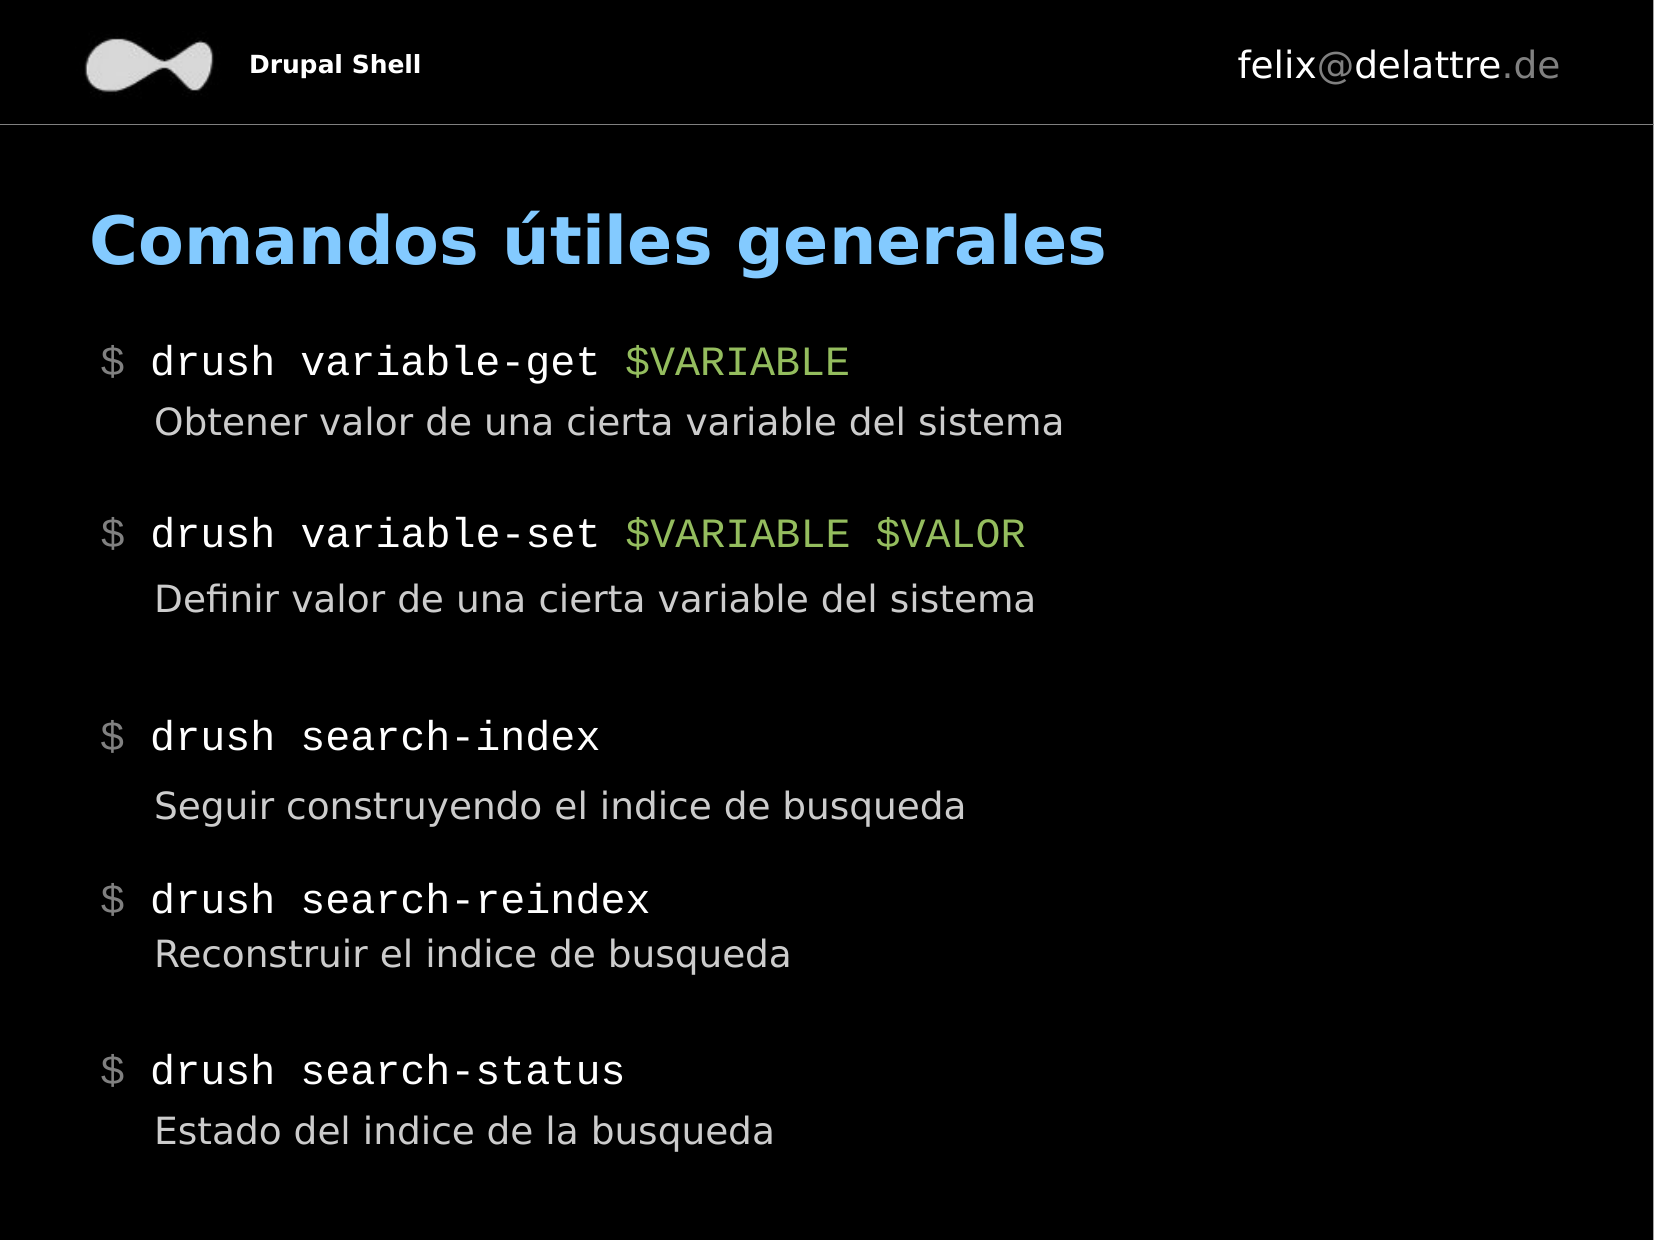

Comandos útiles generales
$ drush variable-get $VARIABLE
Obtener valor de una cierta variable del sistema
$ drush variable-set $VARIABLE $VALOR
Definir valor de una cierta variable del sistema
$ drush search-index
Seguir construyendo el indice de busqueda
$ drush search-reindex
Reconstruir el indice de busqueda
$ drush search-status
Estado del indice de la busqueda